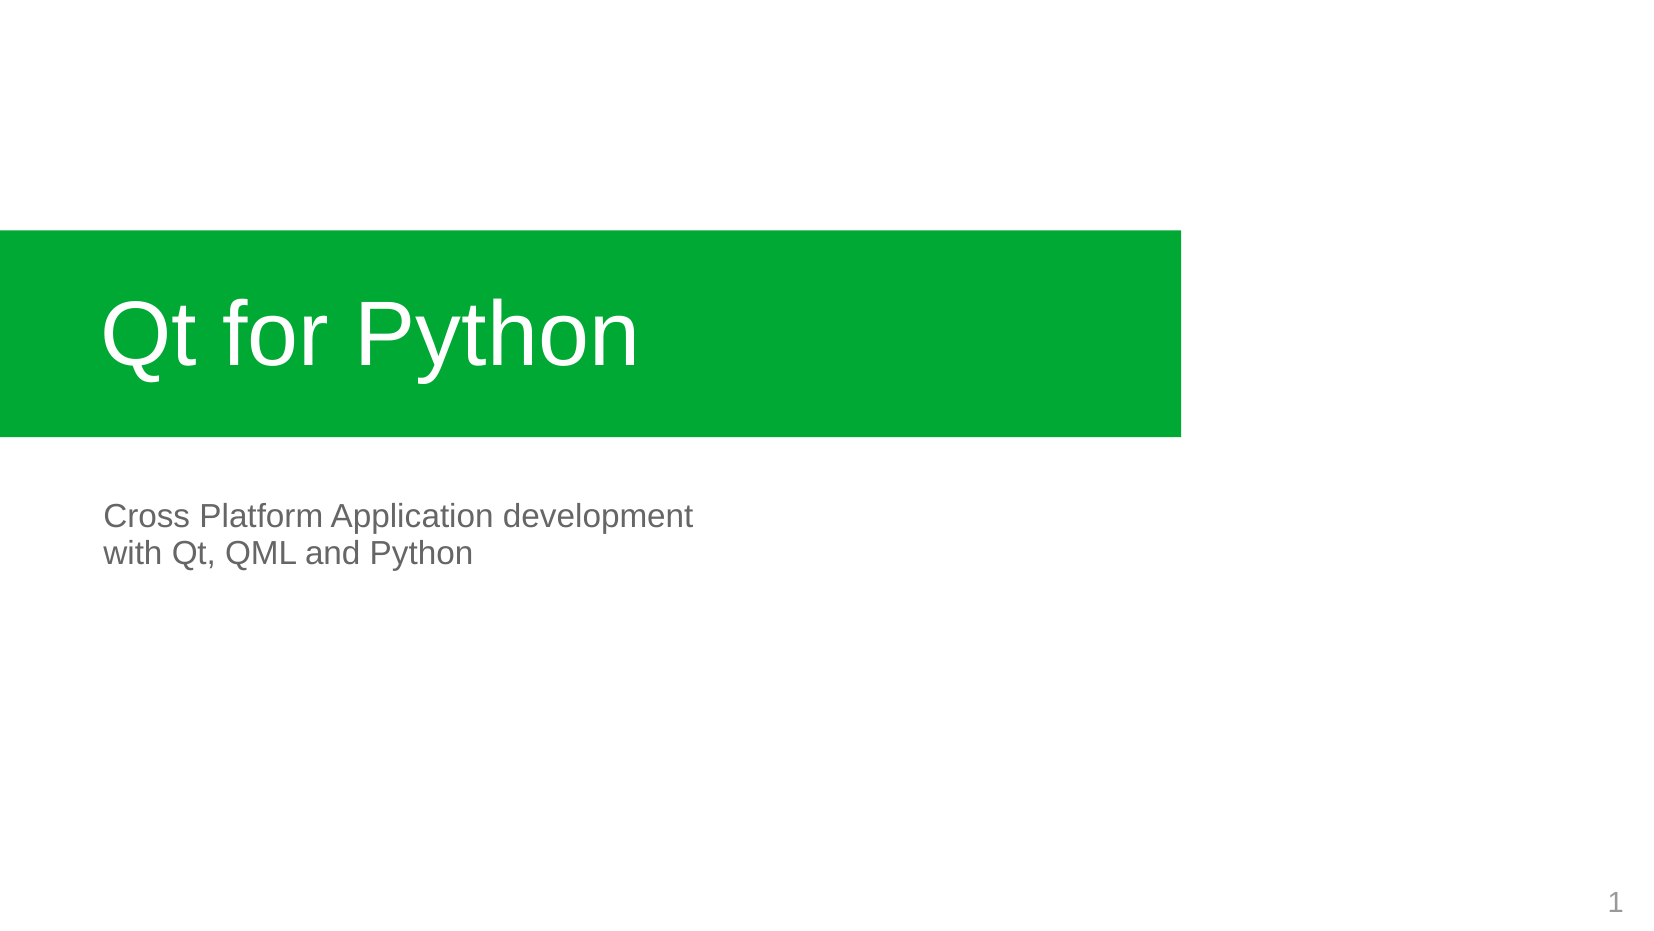

# Qt for Python
Cross Platform Application development
with Qt, QML and Python
1